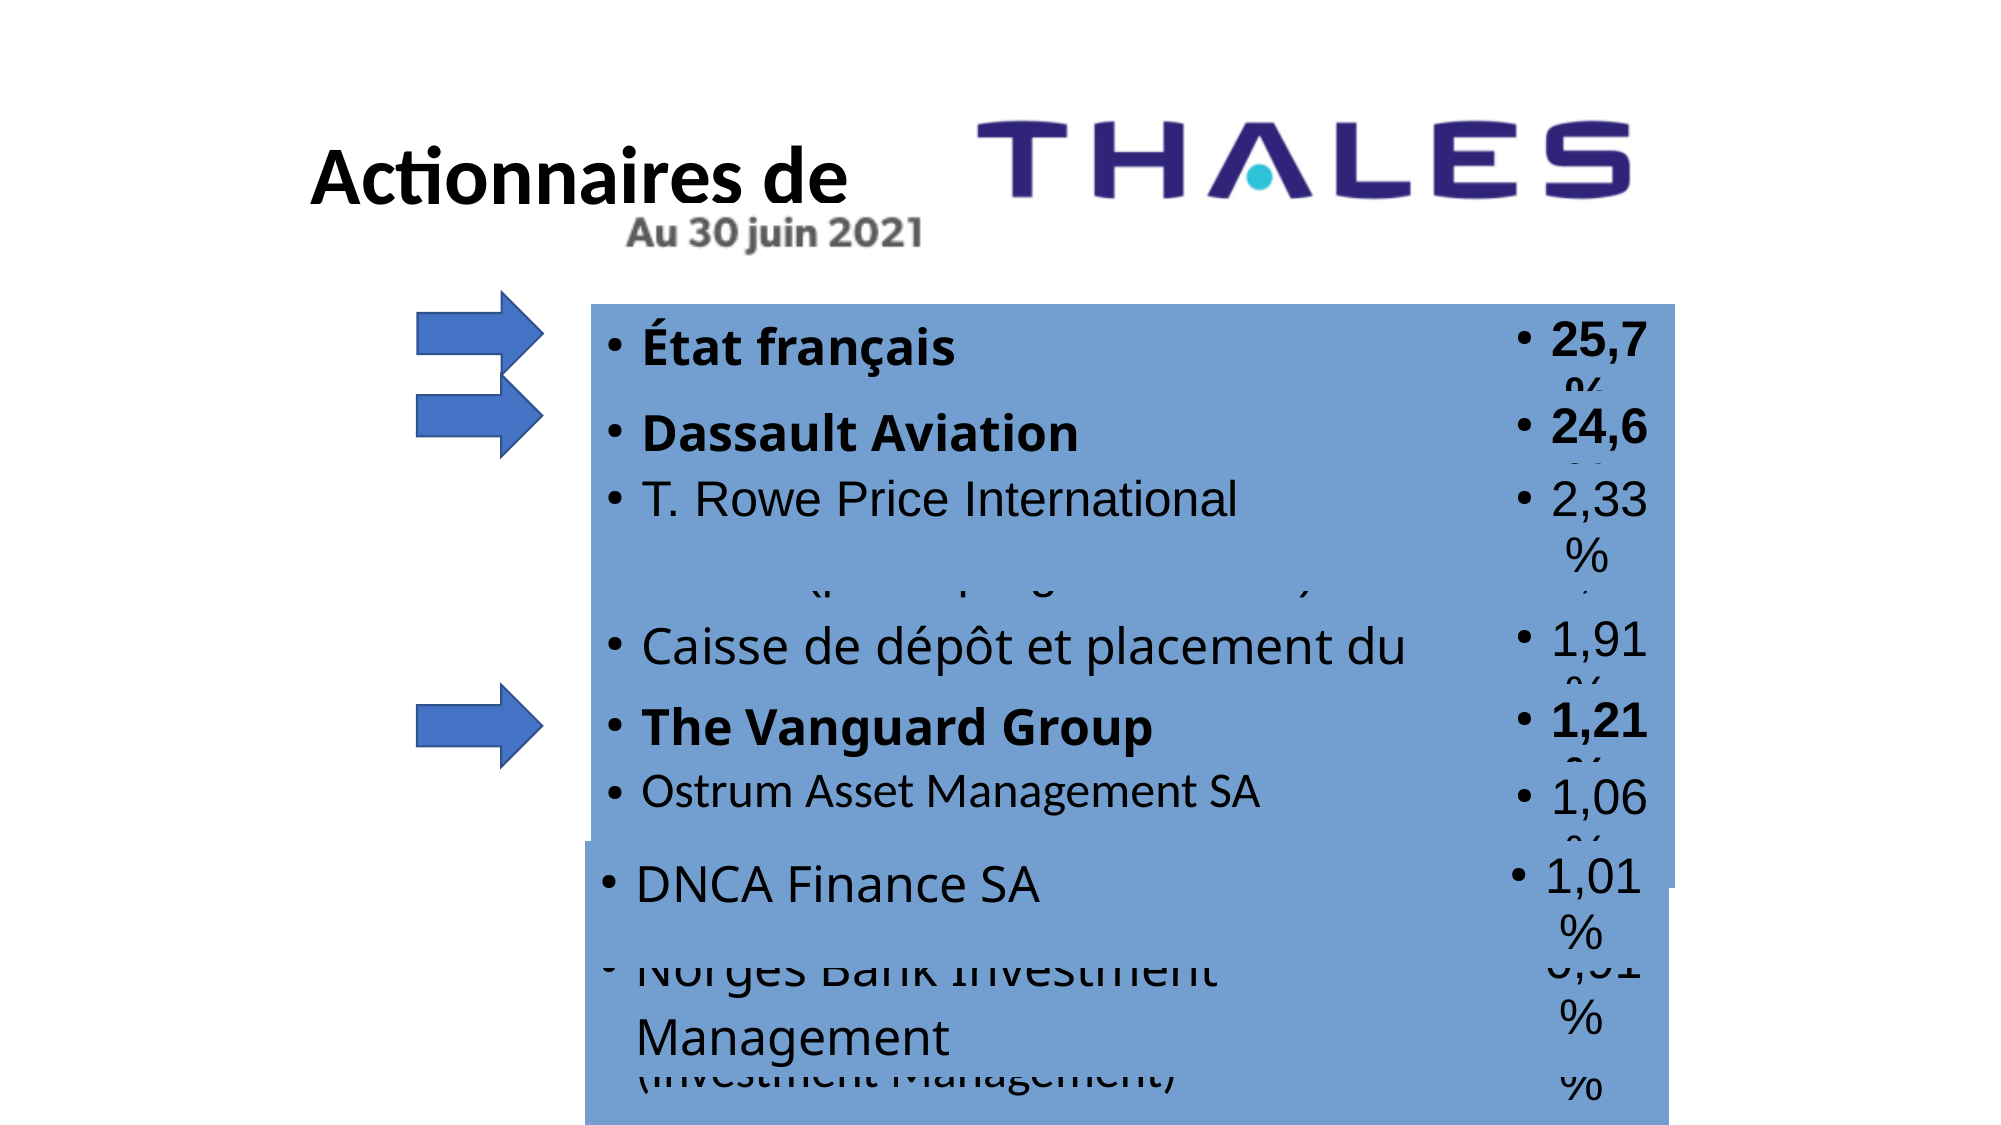

# Actionnaires de
| État français | 25,7 % |
| --- | --- |
| Dassault Aviation | 24,6 % |
| --- | --- |
| T. Rowe Price International | 2,33 % |
| --- | --- |
| Thales (plan épargne salariés) | 2,18 % |
| --- | --- |
| Caisse de dépôt et placement du Québec | 1,91 % |
| --- | --- |
| The Vanguard Group | 1,21 % |
| --- | --- |
| Ostrum Asset Management SA | 1,06 % |
| --- | --- |
| DNCA Finance SA | 1,01 % |
| --- | --- |
| Norges Bank Investment Management | 0,91 % |
| --- | --- |
| Amundi Asset Management SA (Investment Management) | 0,81 % |
| --- | --- |